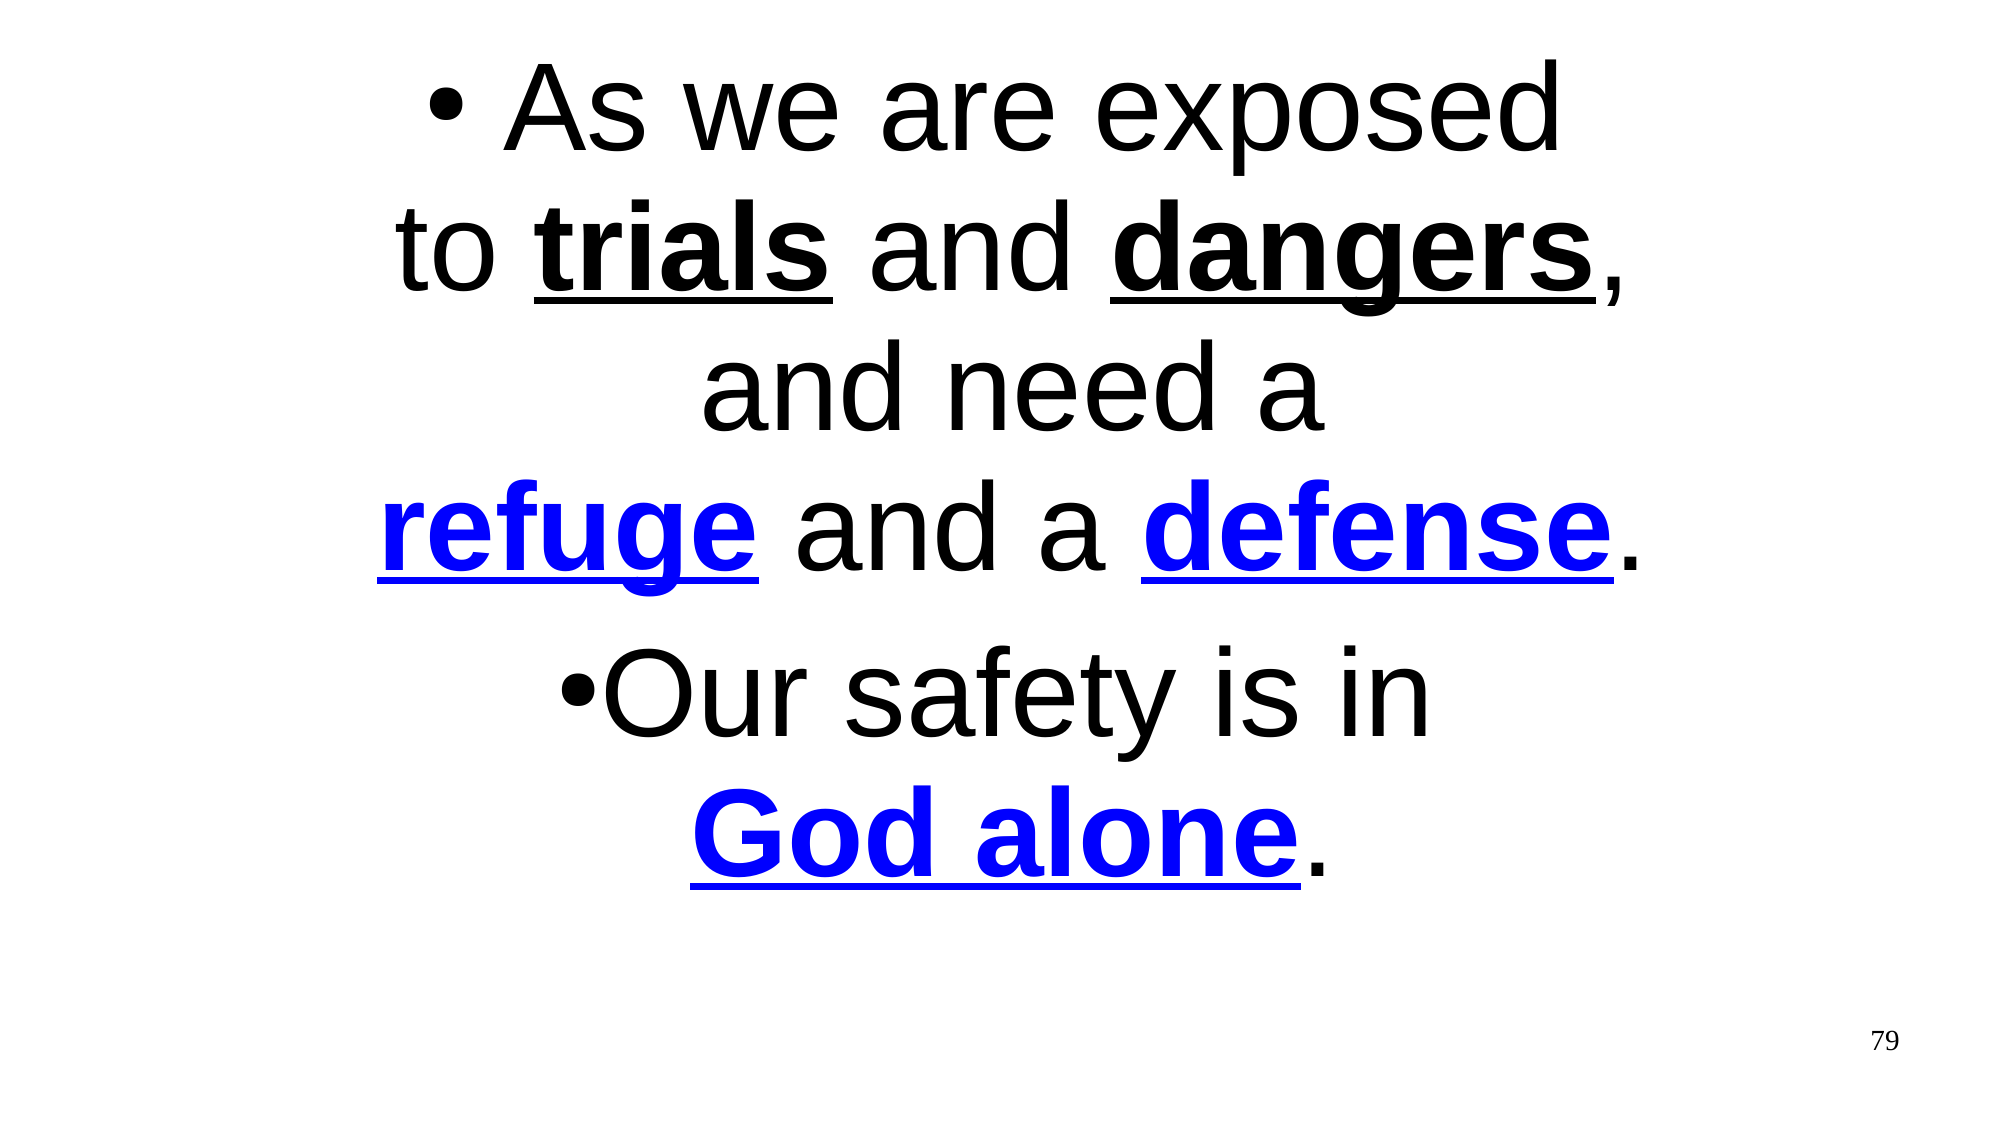

# As we are exposed to trials and dangers, and need a refuge and a defense.
Our safety is in
God alone.
79